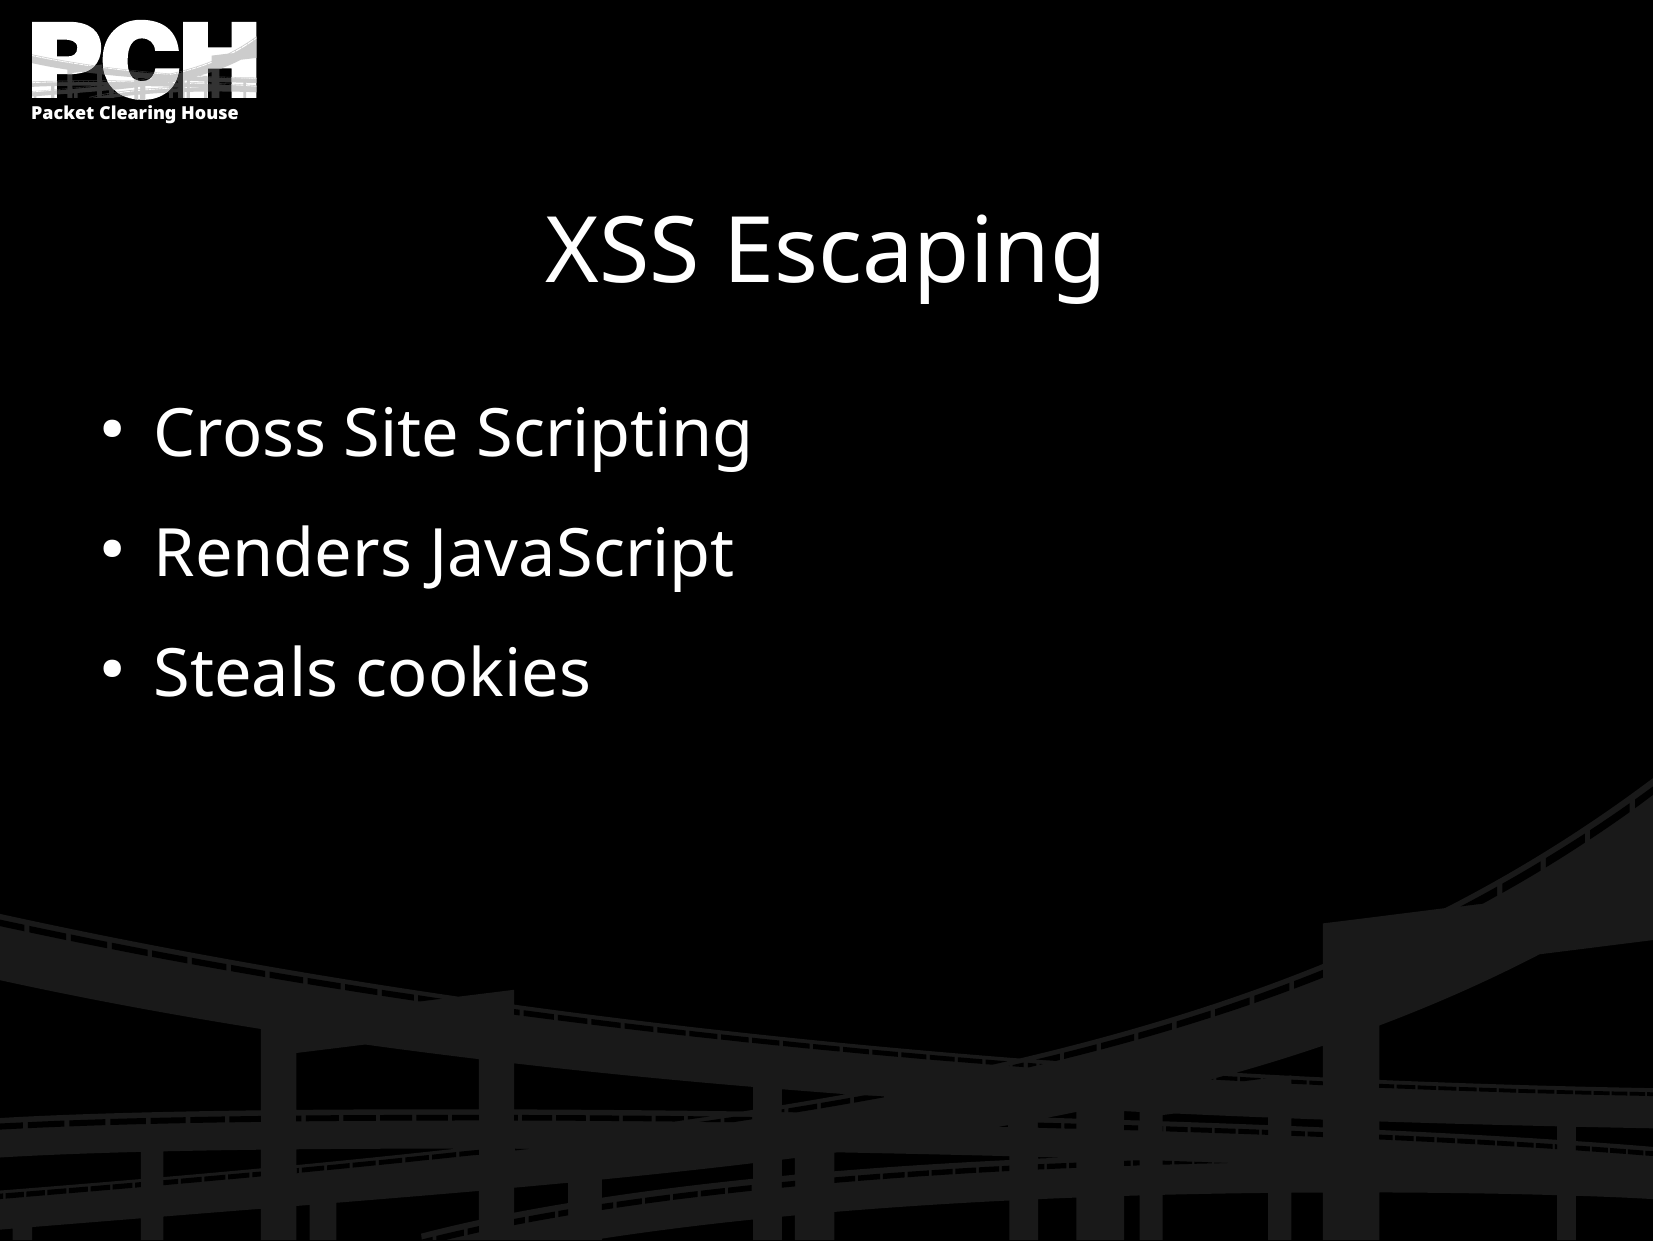

# XSS Escaping
Cross Site Scripting
Renders JavaScript
Steals cookies